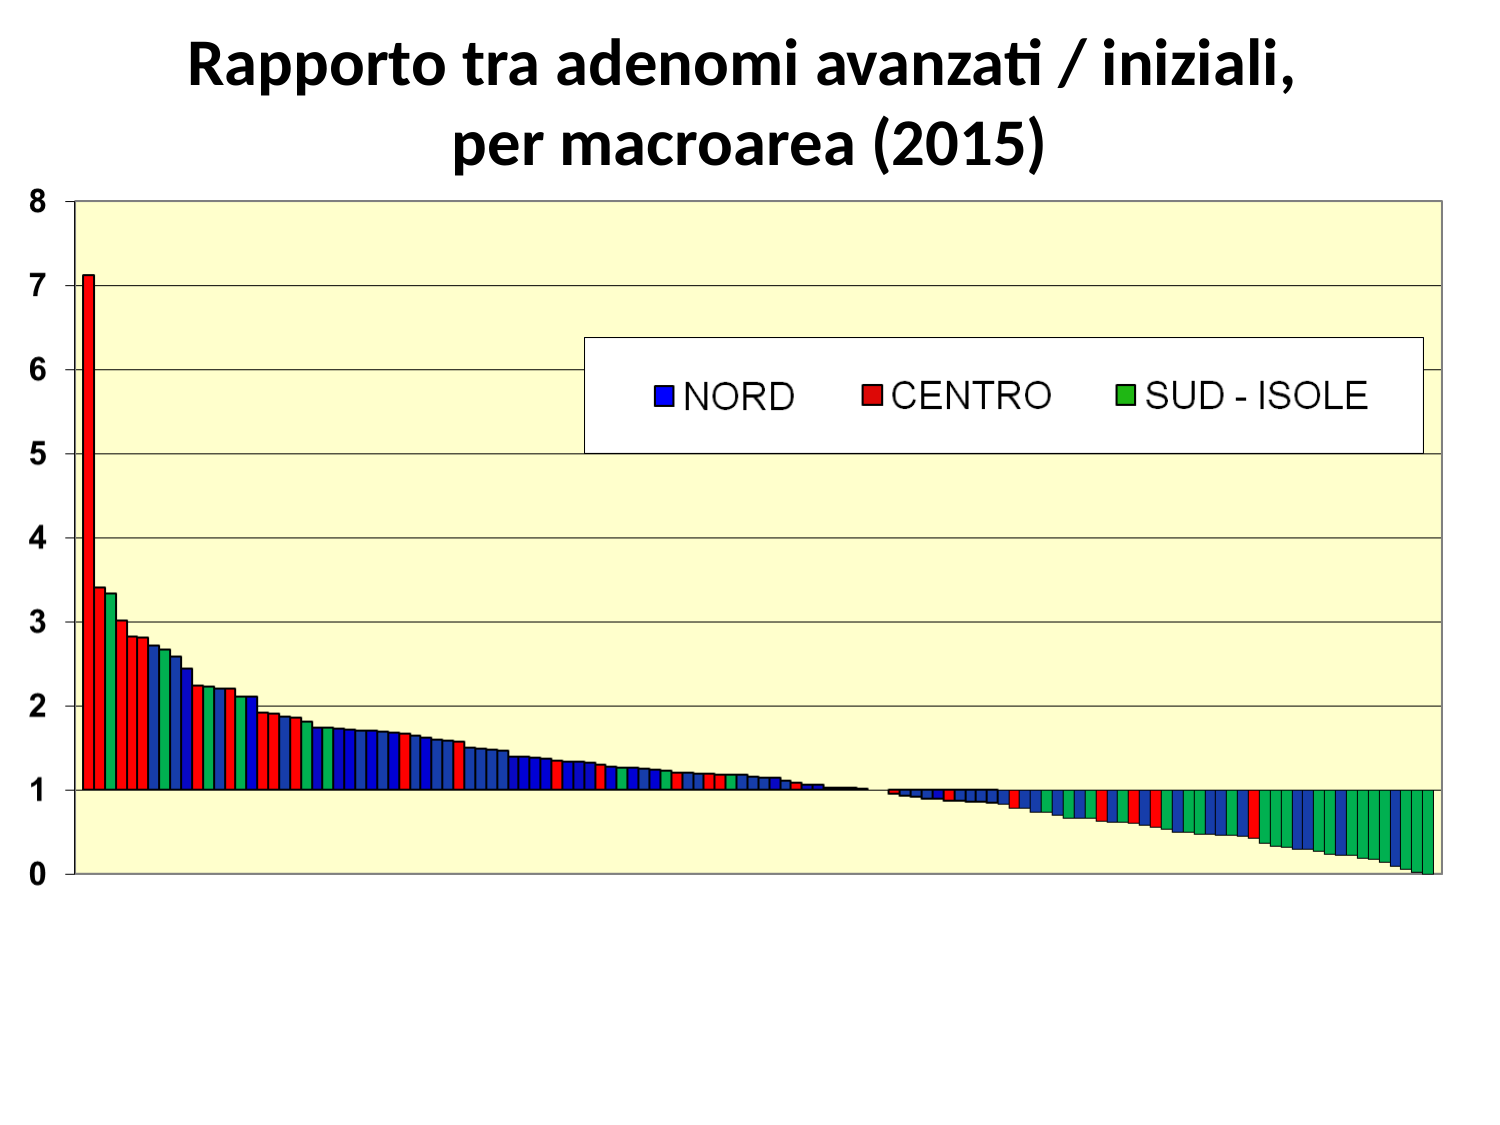

Rapporto tra adenomi avanzati / iniziali,
per macroarea (2015)